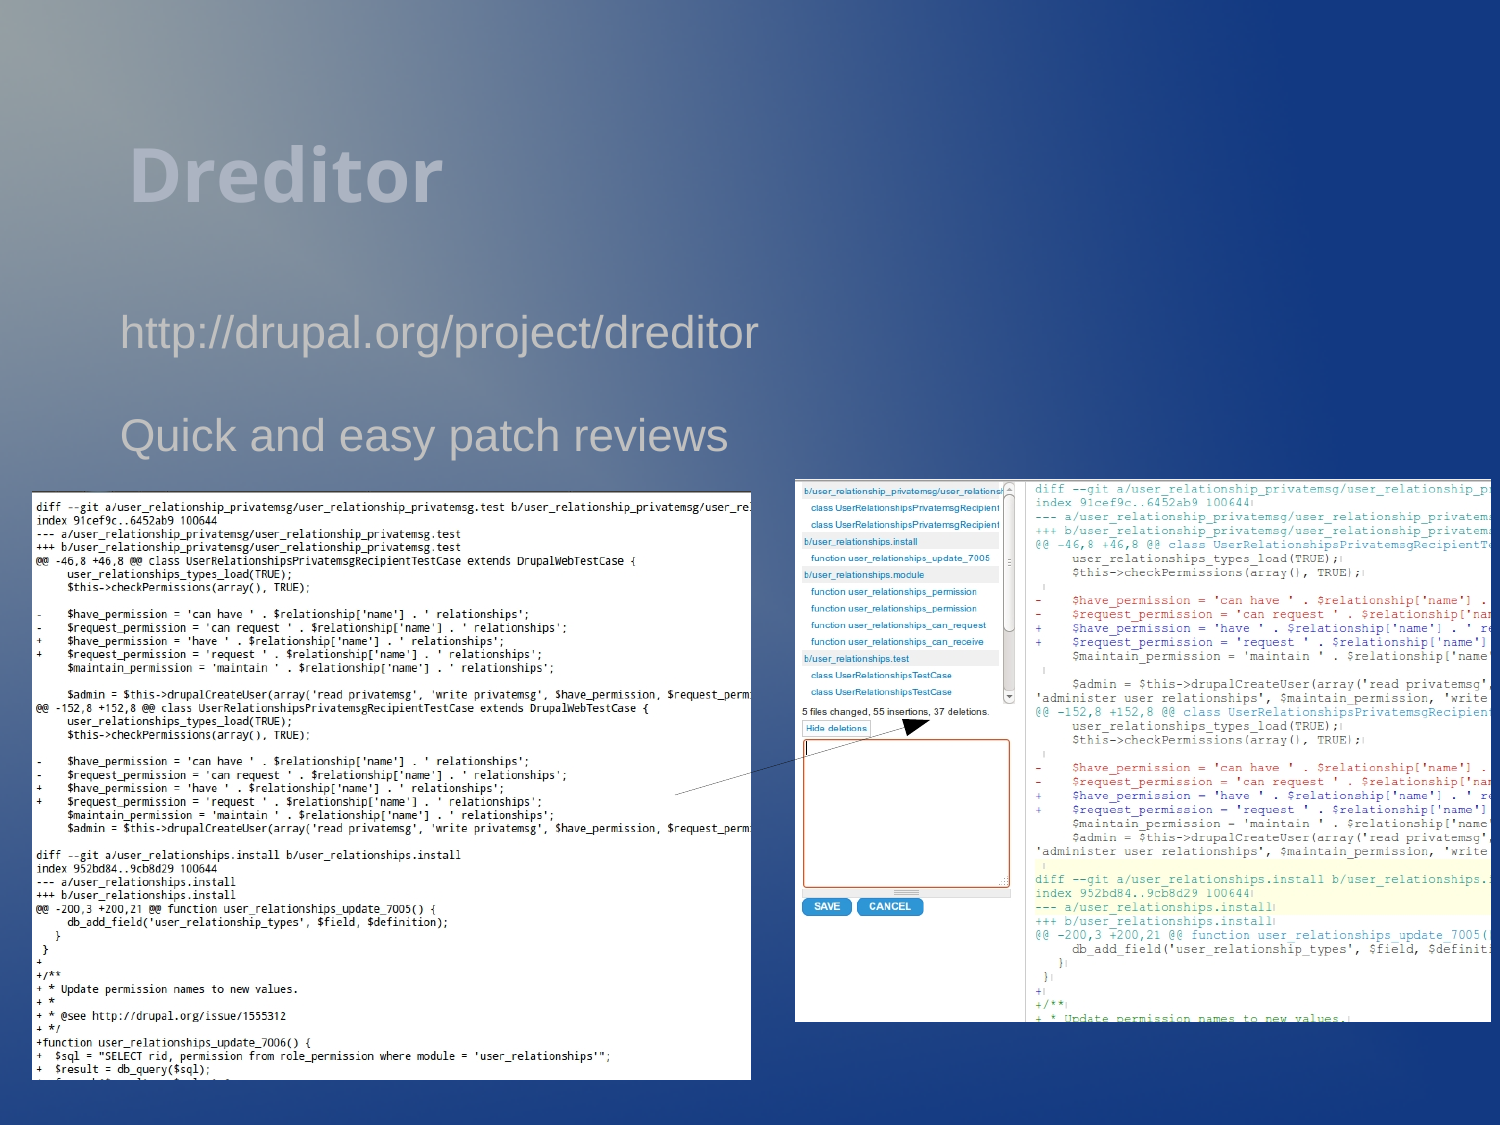

# Dreditor
http://drupal.org/project/dreditor
Quick and easy patch reviews